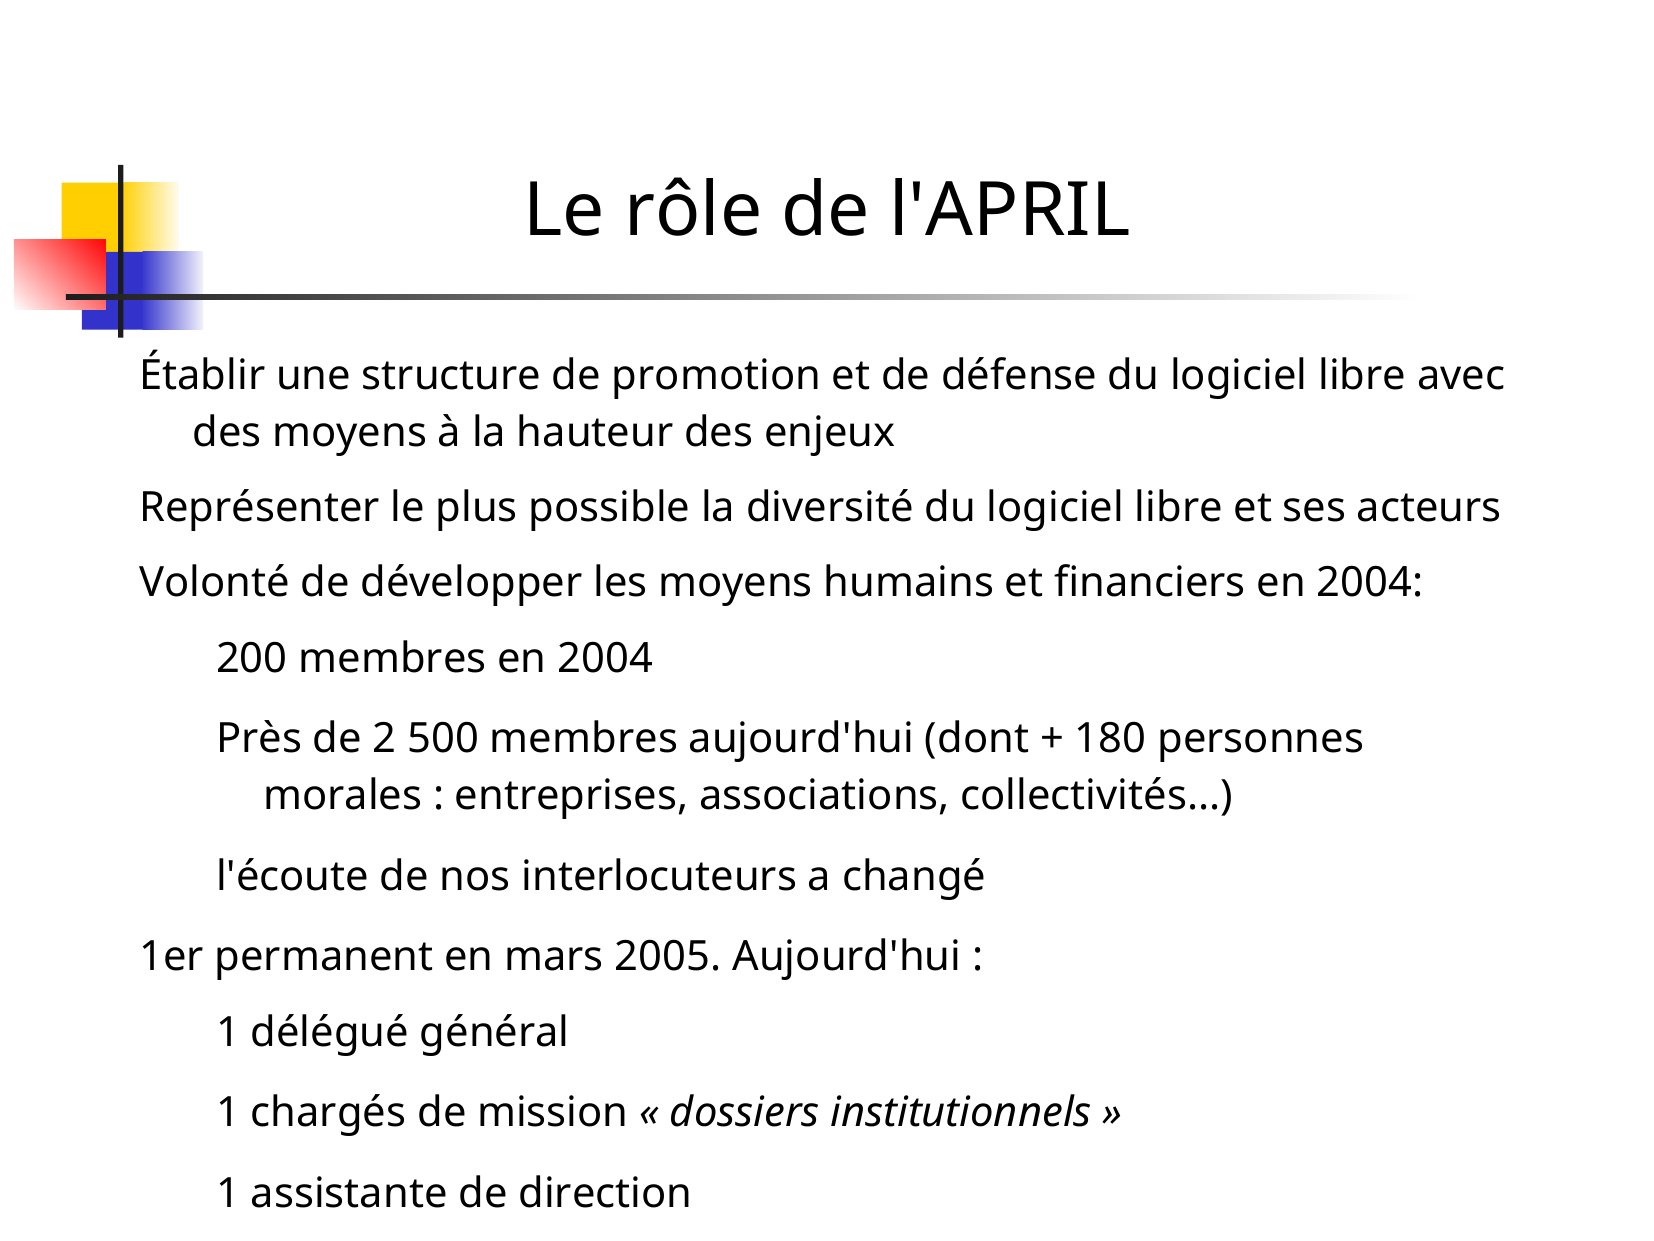

# Le rôle de l'APRIL
Établir une structure de promotion et de défense du logiciel libre avec des moyens à la hauteur des enjeux
Représenter le plus possible la diversité du logiciel libre et ses acteurs
Volonté de développer les moyens humains et financiers en 2004:
200 membres en 2004
Près de 2 500 membres aujourd'hui (dont + 180 personnes morales : entreprises, associations, collectivités...)
l'écoute de nos interlocuteurs a changé
1er permanent en mars 2005. Aujourd'hui :
1 délégué général
1 chargés de mission « dossiers institutionnels »
1 assistante de direction